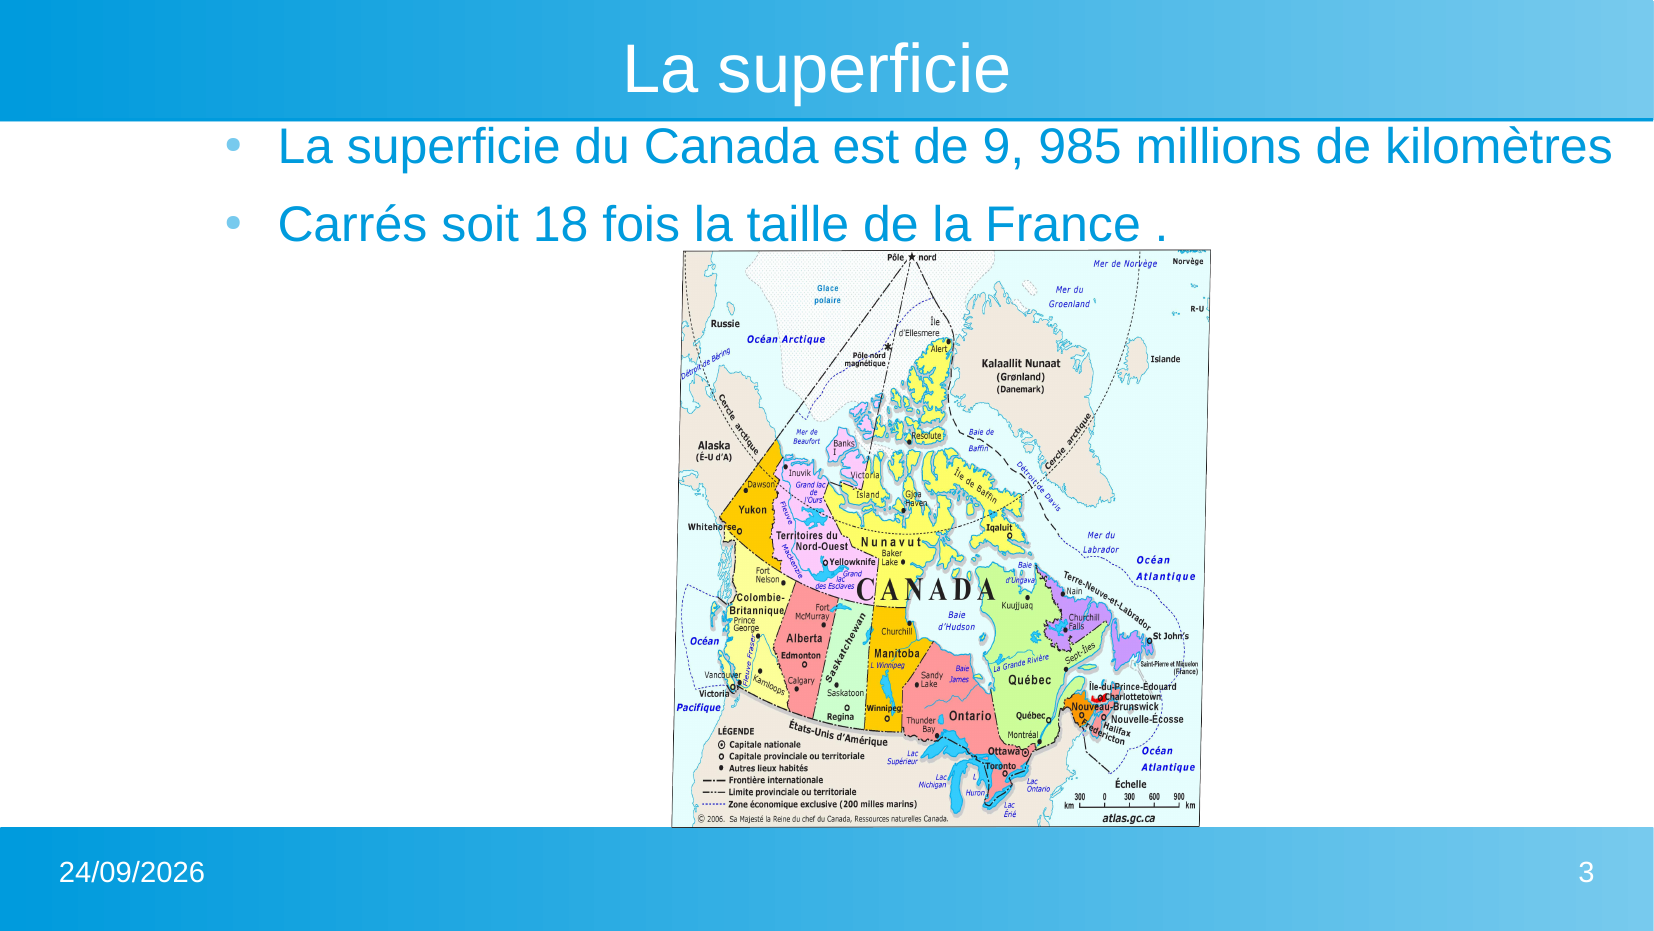

# La superficie
La superficie du Canada est de 9, 985 millions de kilomètres
Carrés soit 18 fois la taille de la France .
3